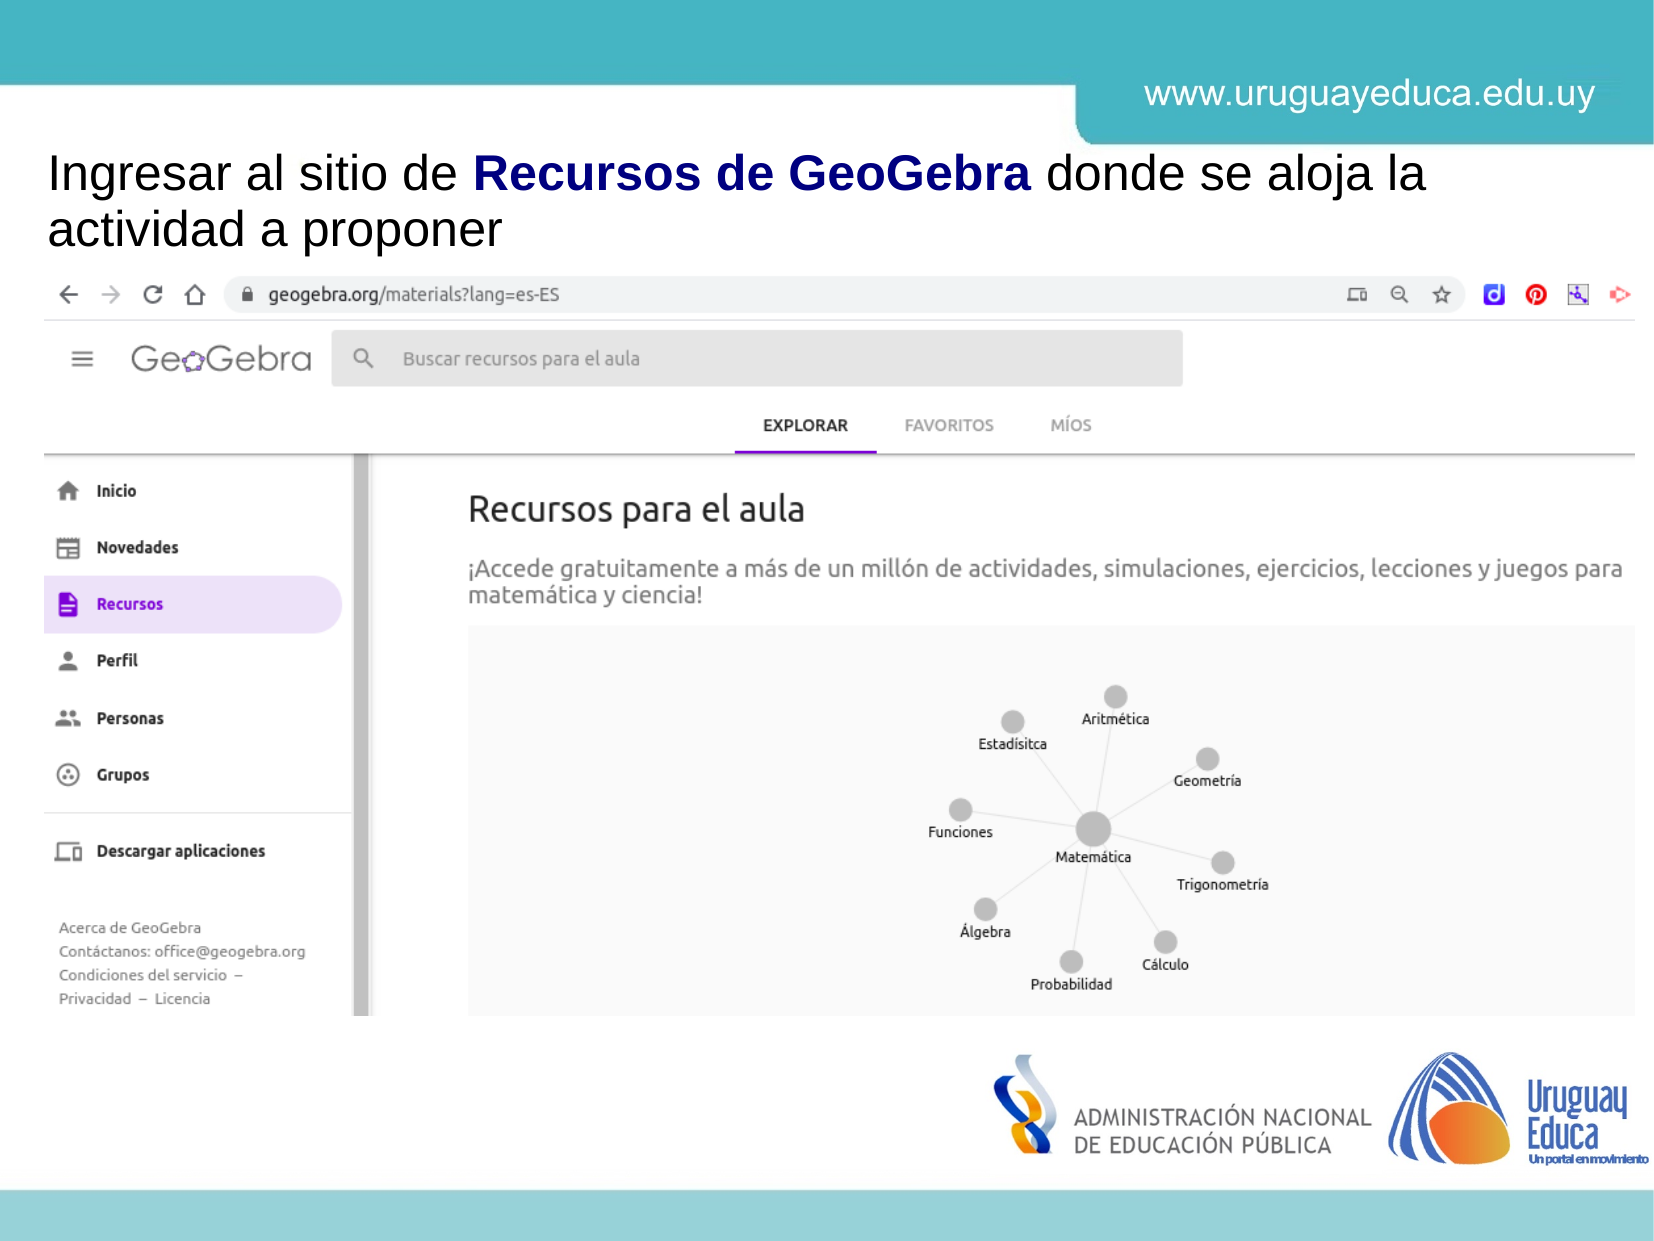

# Ingresar al sitio de Recursos de GeoGebra donde se aloja la actividad a proponer